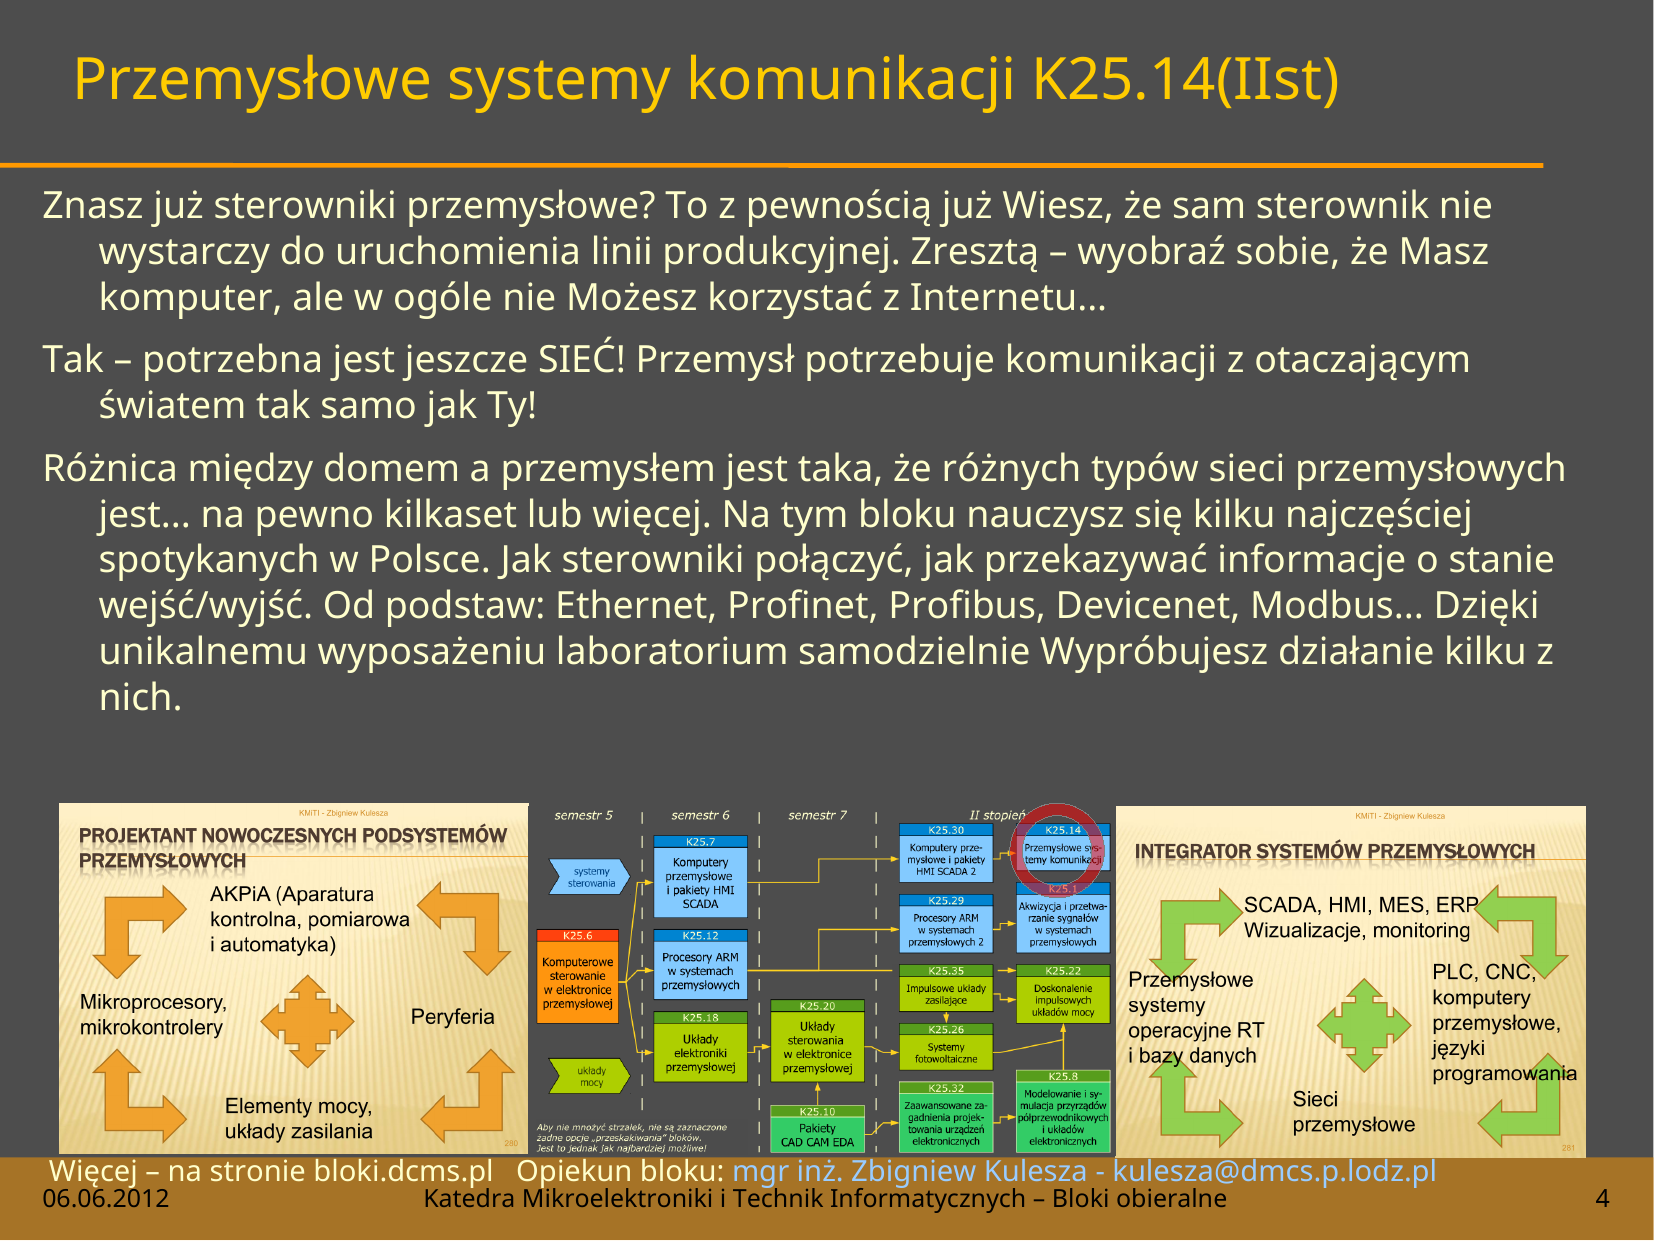

# Przemysłowe systemy komunikacji K25.14(IIst)
Znasz już sterowniki przemysłowe? To z pewnością już Wiesz, że sam sterownik nie wystarczy do uruchomienia linii produkcyjnej. Zresztą – wyobraź sobie, że Masz komputer, ale w ogóle nie Możesz korzystać z Internetu...
Tak – potrzebna jest jeszcze SIEĆ! Przemysł potrzebuje komunikacji z otaczającym światem tak samo jak Ty!
Różnica między domem a przemysłem jest taka, że różnych typów sieci przemysłowych jest... na pewno kilkaset lub więcej. Na tym bloku nauczysz się kilku najczęściej spotykanych w Polsce. Jak sterowniki połączyć, jak przekazywać informacje o stanie wejść/wyjść. Od podstaw: Ethernet, Profinet, Profibus, Devicenet, Modbus... Dzięki unikalnemu wyposażeniu laboratorium samodzielnie Wypróbujesz działanie kilku z nich.
Więcej – na stronie bloki.dcms.pl Opiekun bloku: mgr inż. Zbigniew Kulesza - kulesza@dmcs.p.lodz.pl
06.06.2012
Katedra Mikroelektroniki i Technik Informatycznych – Bloki obieralne
4